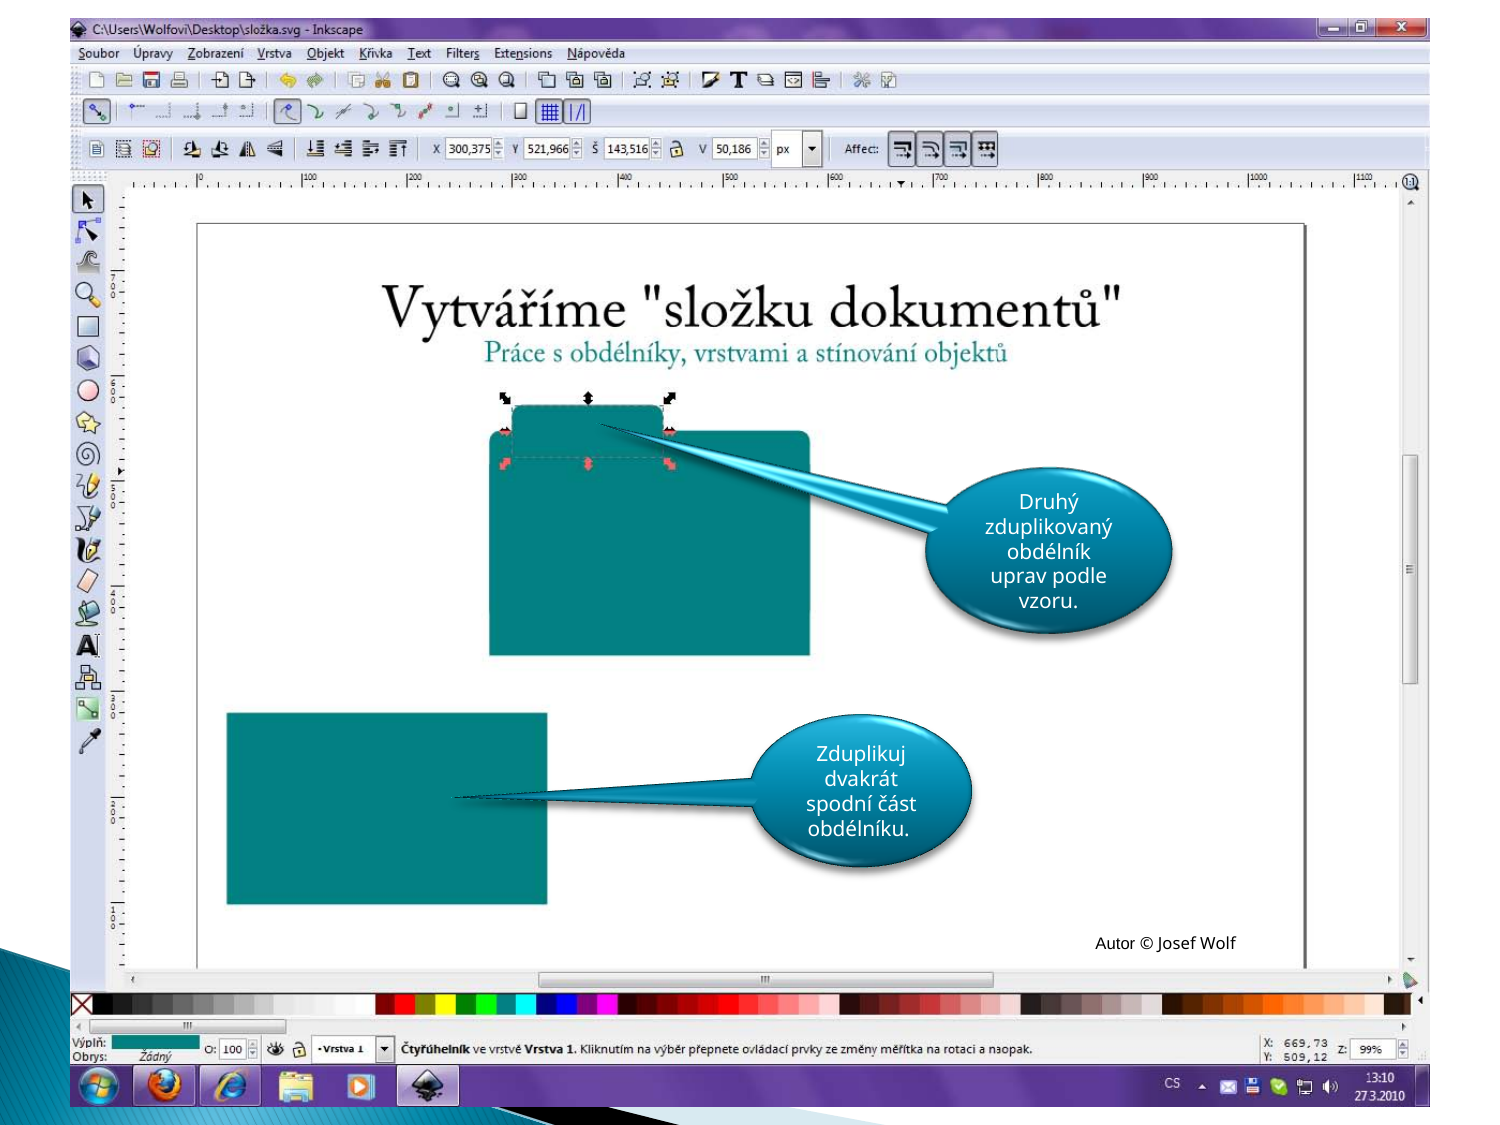

#
Druhý zduplikovaný obdélník uprav podle vzoru.
Zduplikuj dvakrát spodní část obdélníku.
Autor © Josef Wolf